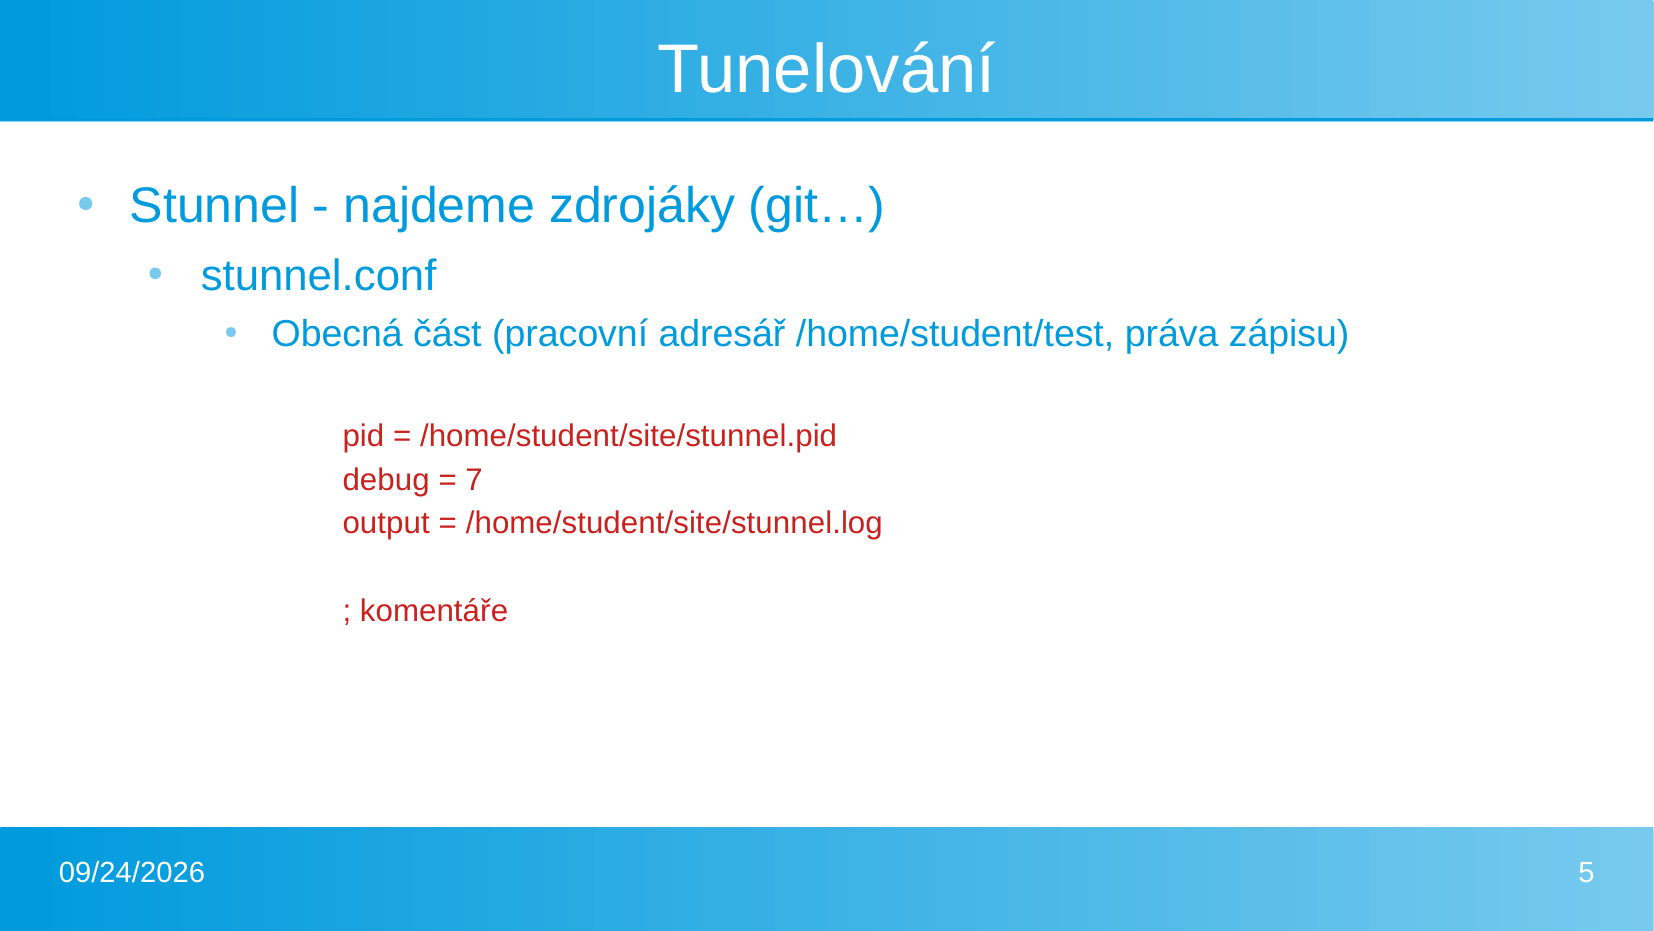

# Tunelování
Stunnel - najdeme zdrojáky (git…)
stunnel.conf
Obecná část (pracovní adresář /home/student/test, práva zápisu)
pid = /home/student/site/stunnel.pid
debug = 7
output = /home/student/site/stunnel.log
; komentáře
5